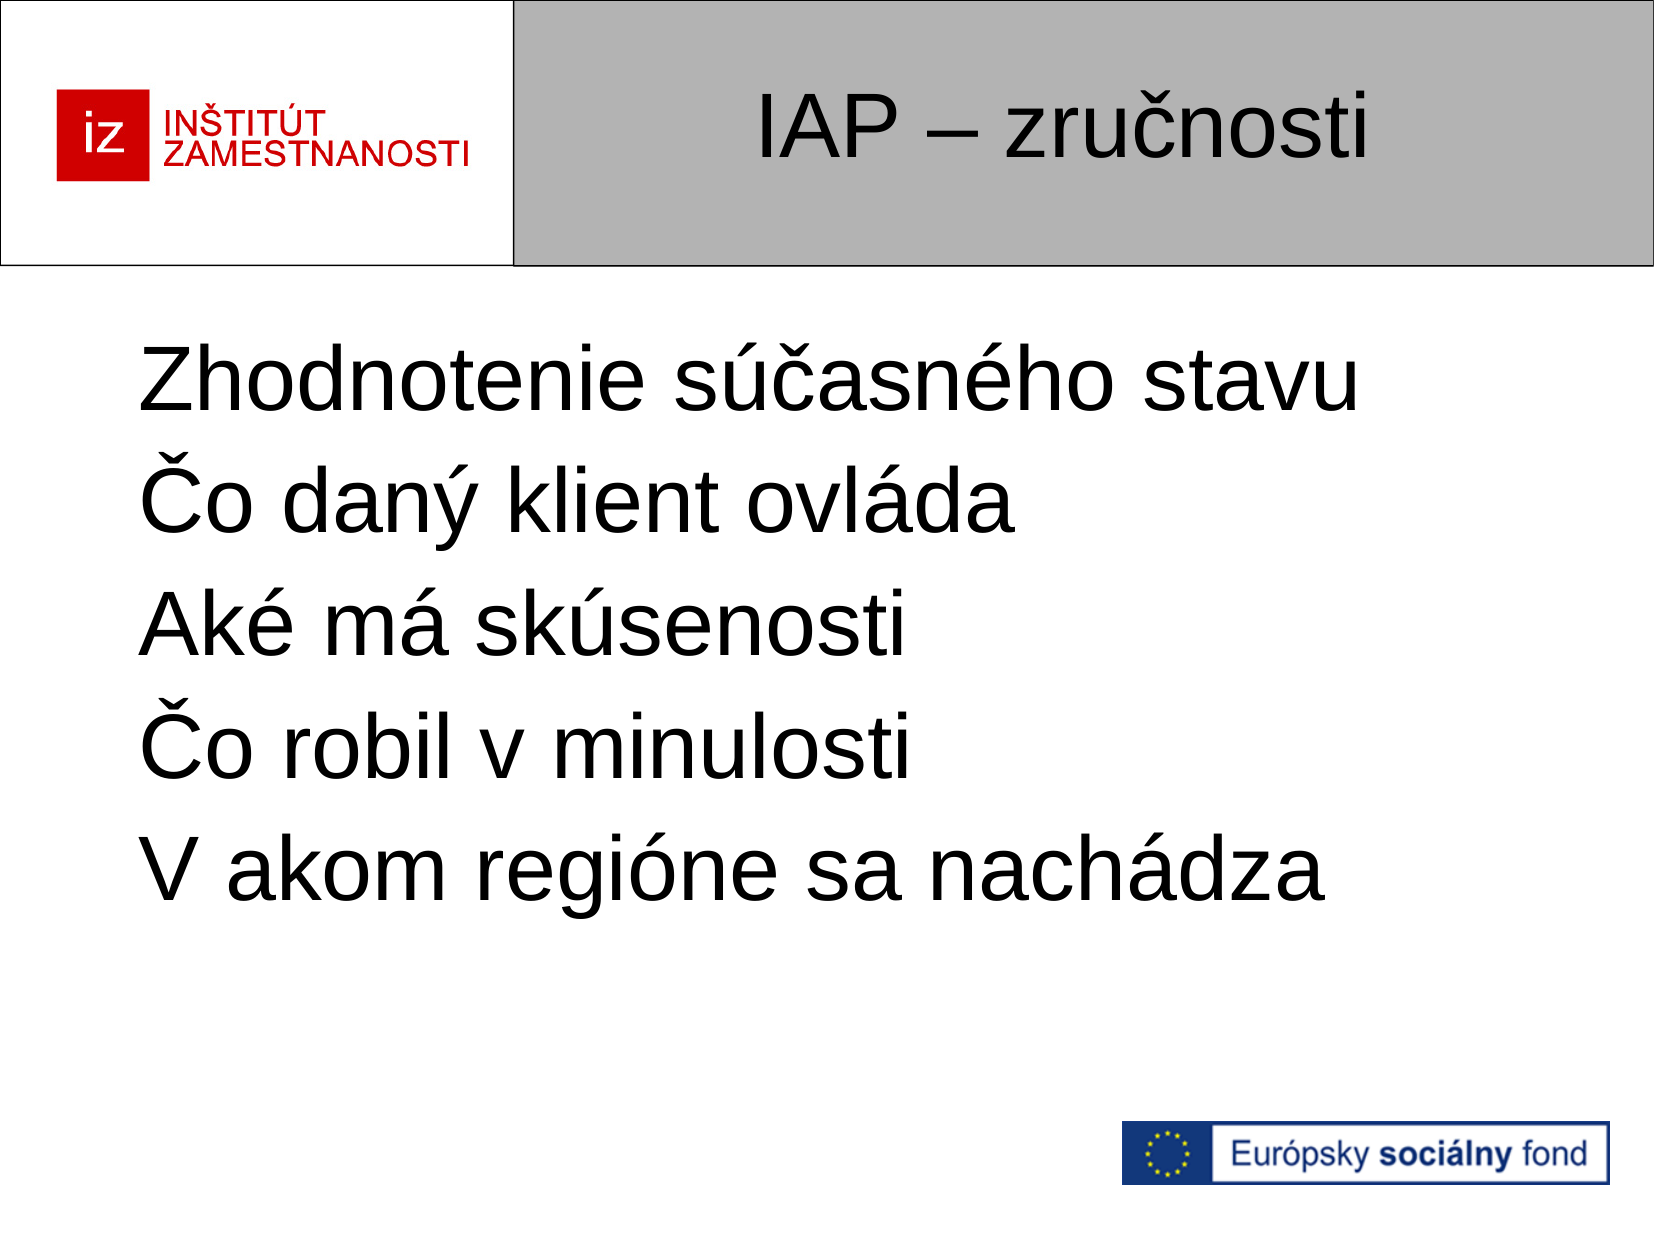

# IAP – zručnosti
Zhodnotenie súčasného stavu
Čo daný klient ovláda
Aké má skúsenosti
Čo robil v minulosti
V akom regióne sa nachádza